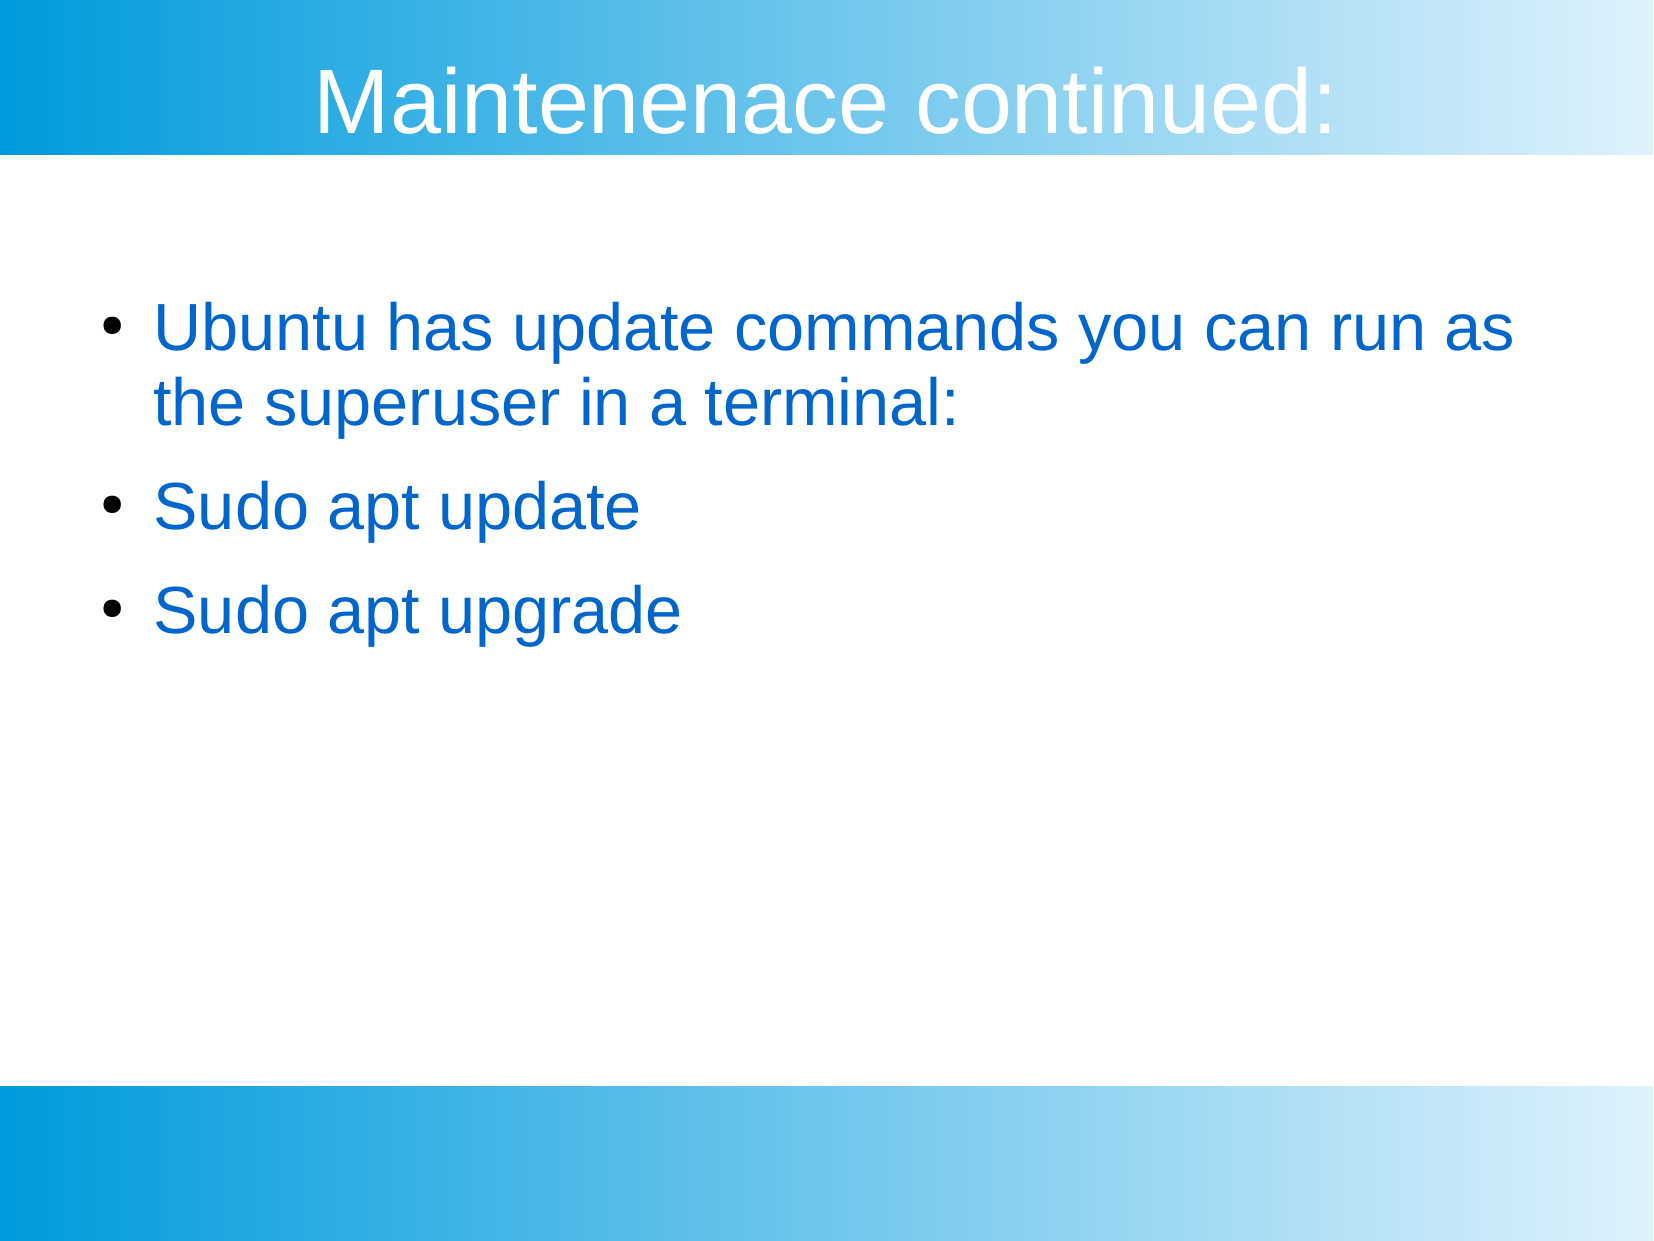

# Maintenenace continued:
Ubuntu has update commands you can run as the superuser in a terminal:
Sudo apt update
Sudo apt upgrade